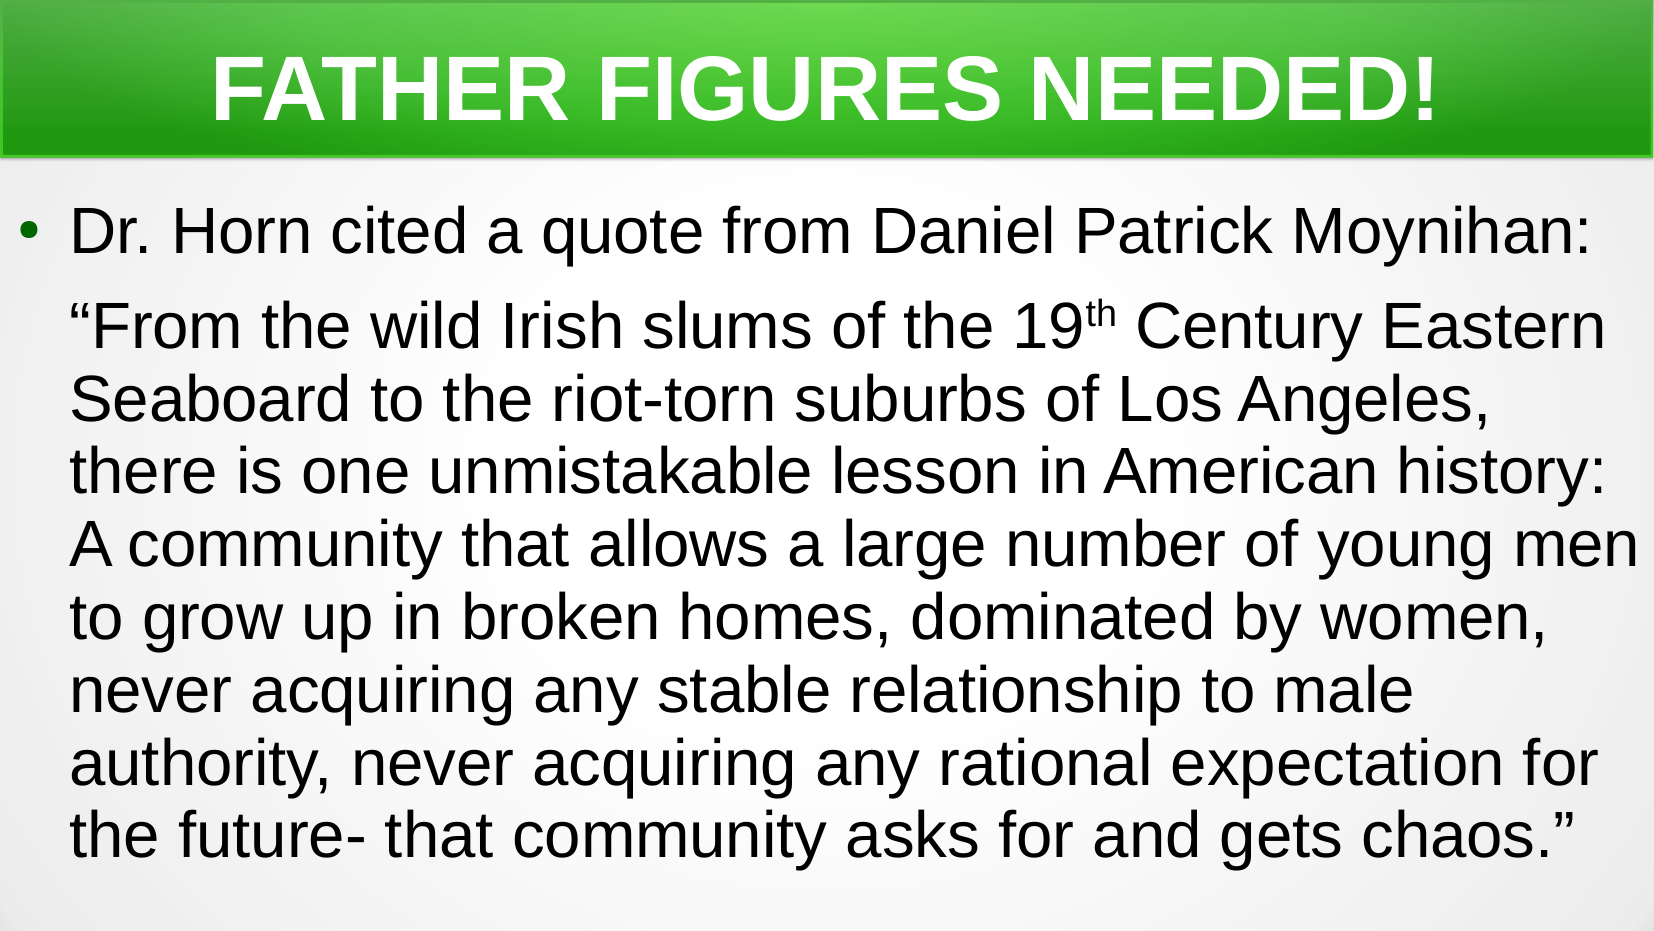

# FATHER FIGURES NEEDED!
Dr. Horn cited a quote from Daniel Patrick Moynihan:
“From the wild Irish slums of the 19th Century Eastern Seaboard to the riot-torn suburbs of Los Angeles, there is one unmistakable lesson in American history: A community that allows a large number of young men to grow up in broken homes, dominated by women, never acquiring any stable relationship to male authority, never acquiring any rational expectation for the future- that community asks for and gets chaos.”